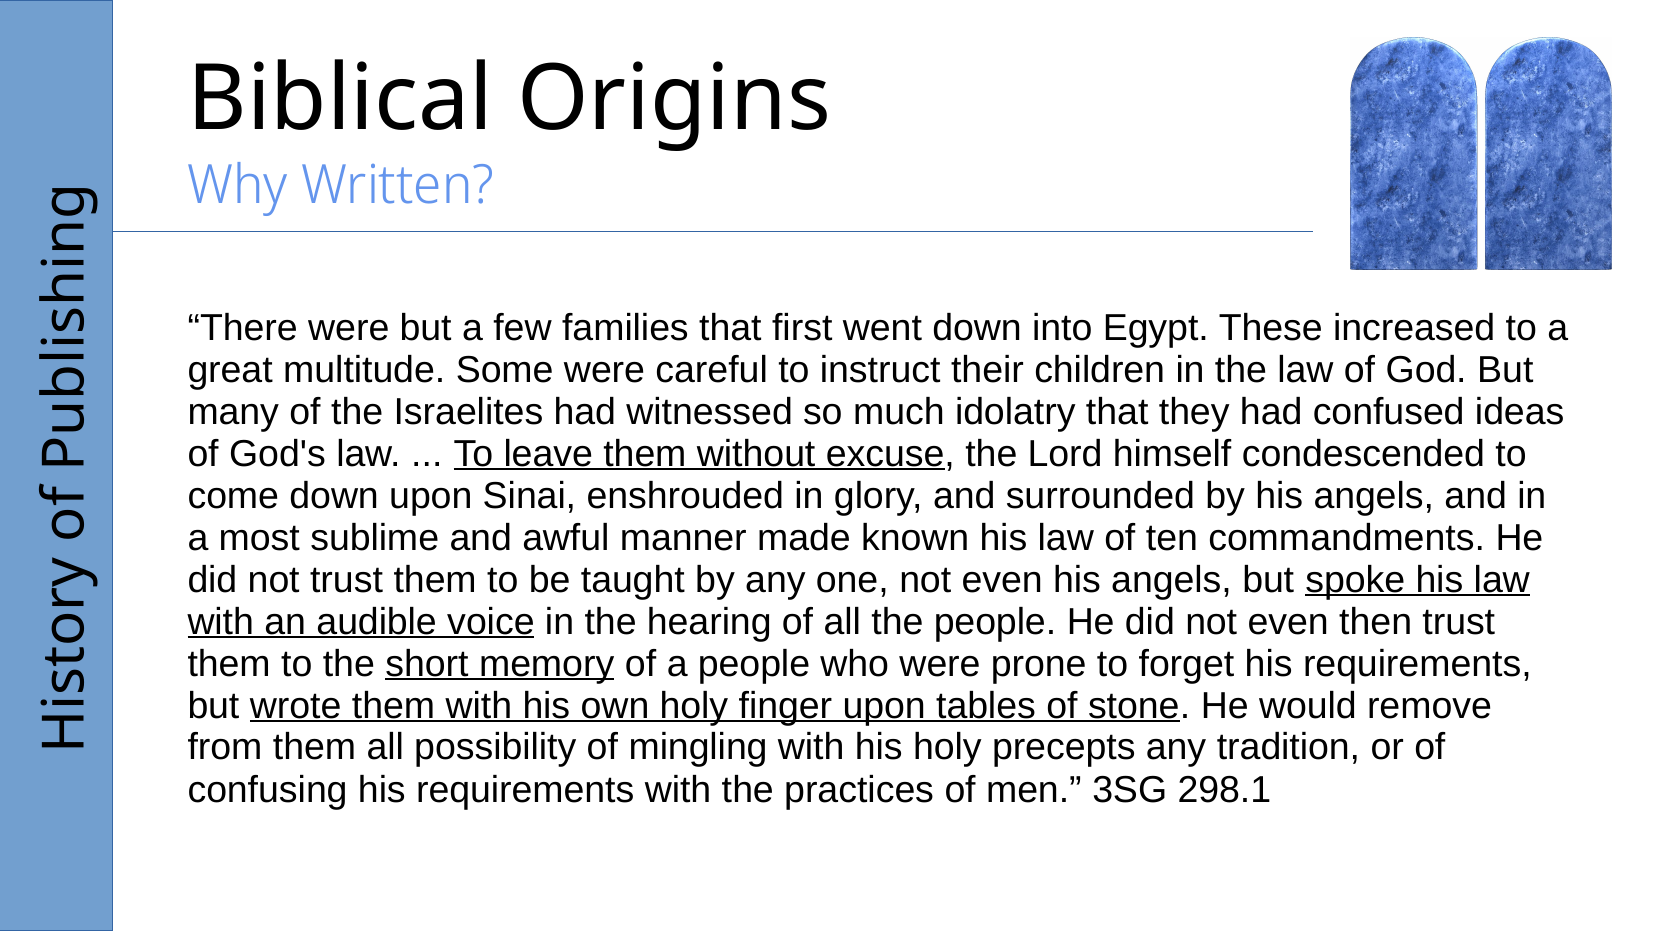

# Biblical Origins
Why Written?
“There were but a few families that first went down into Egypt. These increased to a great multitude. Some were careful to instruct their children in the law of God. But many of the Israelites had witnessed so much idolatry that they had confused ideas of God's law. ... To leave them without excuse, the Lord himself condescended to come down upon Sinai, enshrouded in glory, and surrounded by his angels, and in a most sublime and awful manner made known his law of ten commandments. He did not trust them to be taught by any one, not even his angels, but spoke his law with an audible voice in the hearing of all the people. He did not even then trust them to the short memory of a people who were prone to forget his requirements, but wrote them with his own holy finger upon tables of stone. He would remove from them all possibility of mingling with his holy precepts any tradition, or of confusing his requirements with the practices of men.” 3SG 298.1
History of Publishing